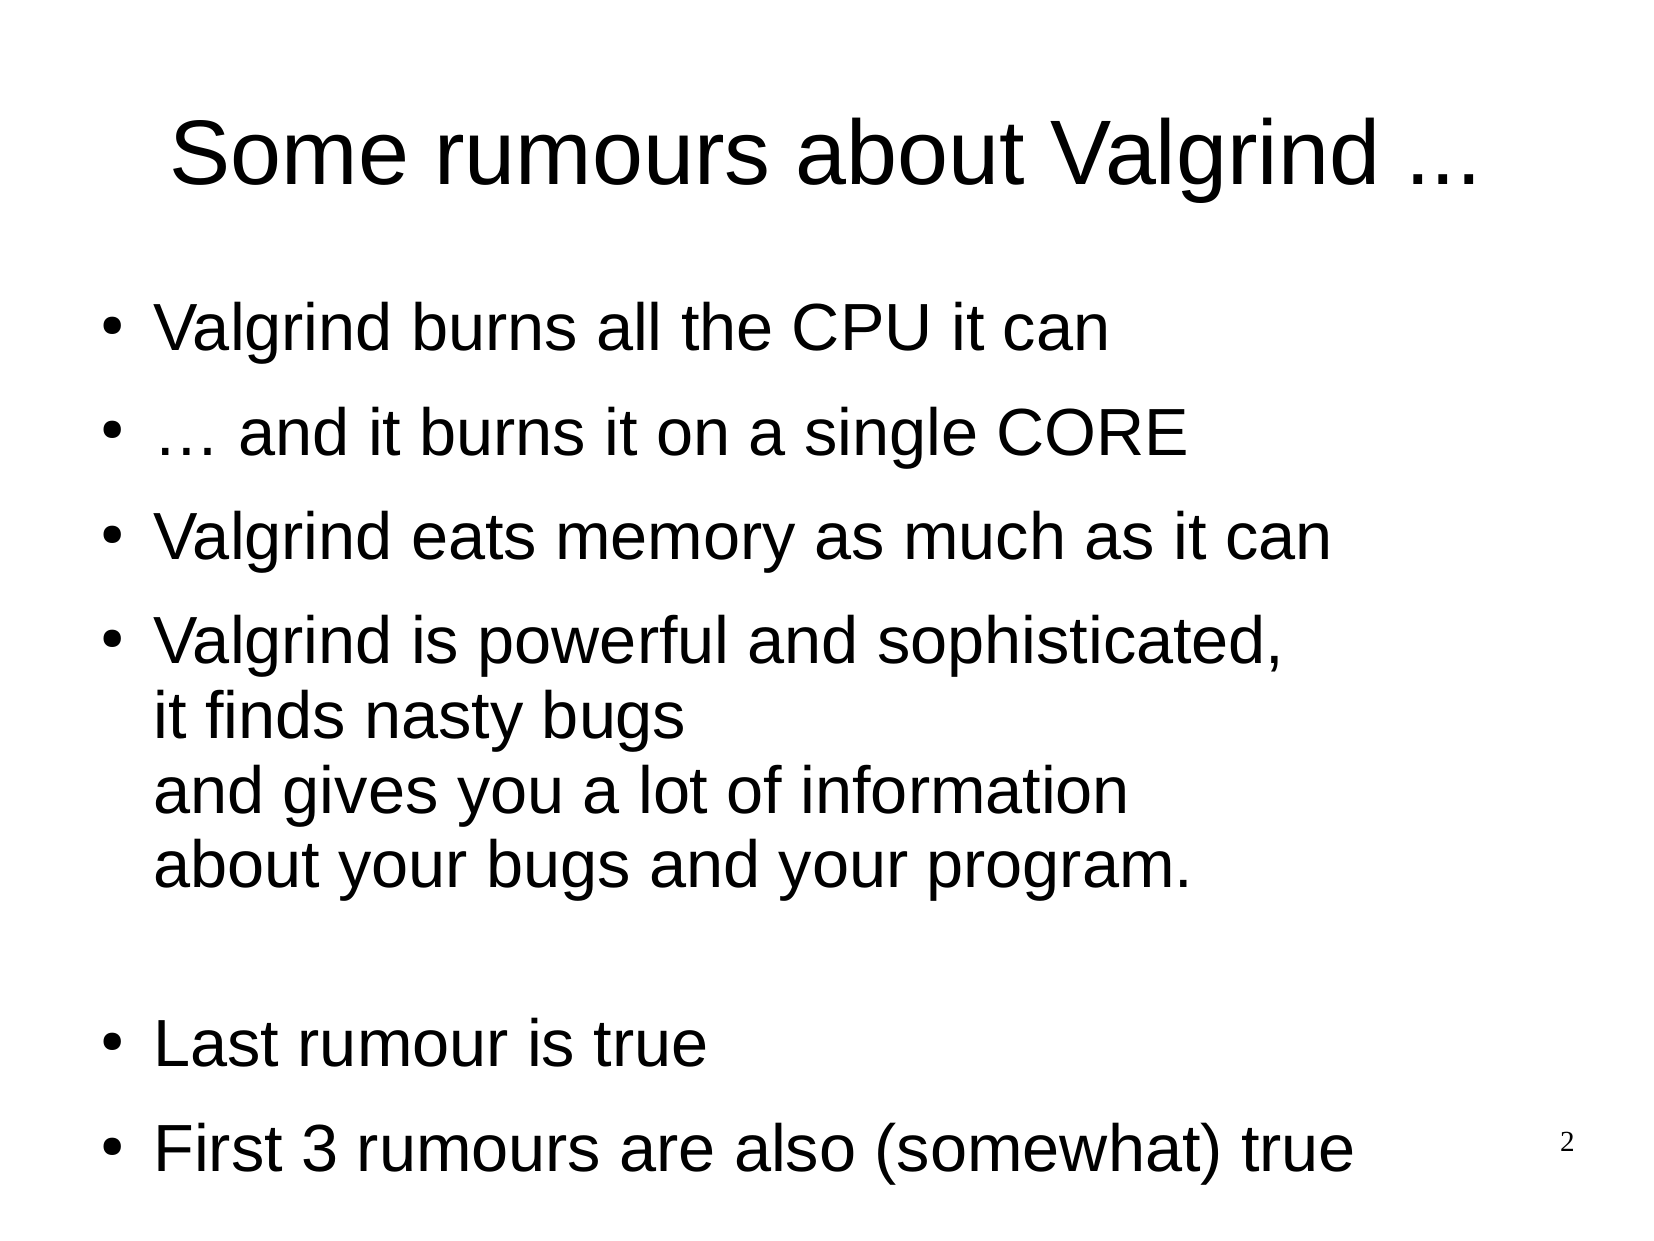

# Some rumours about Valgrind ...
Valgrind burns all the CPU it can
… and it burns it on a single CORE
Valgrind eats memory as much as it can
Valgrind is powerful and sophisticated,
it finds nasty bugs
and gives you a lot of information
about your bugs and your program.
Last rumour is true
First 3 rumours are also (somewhat) true
2